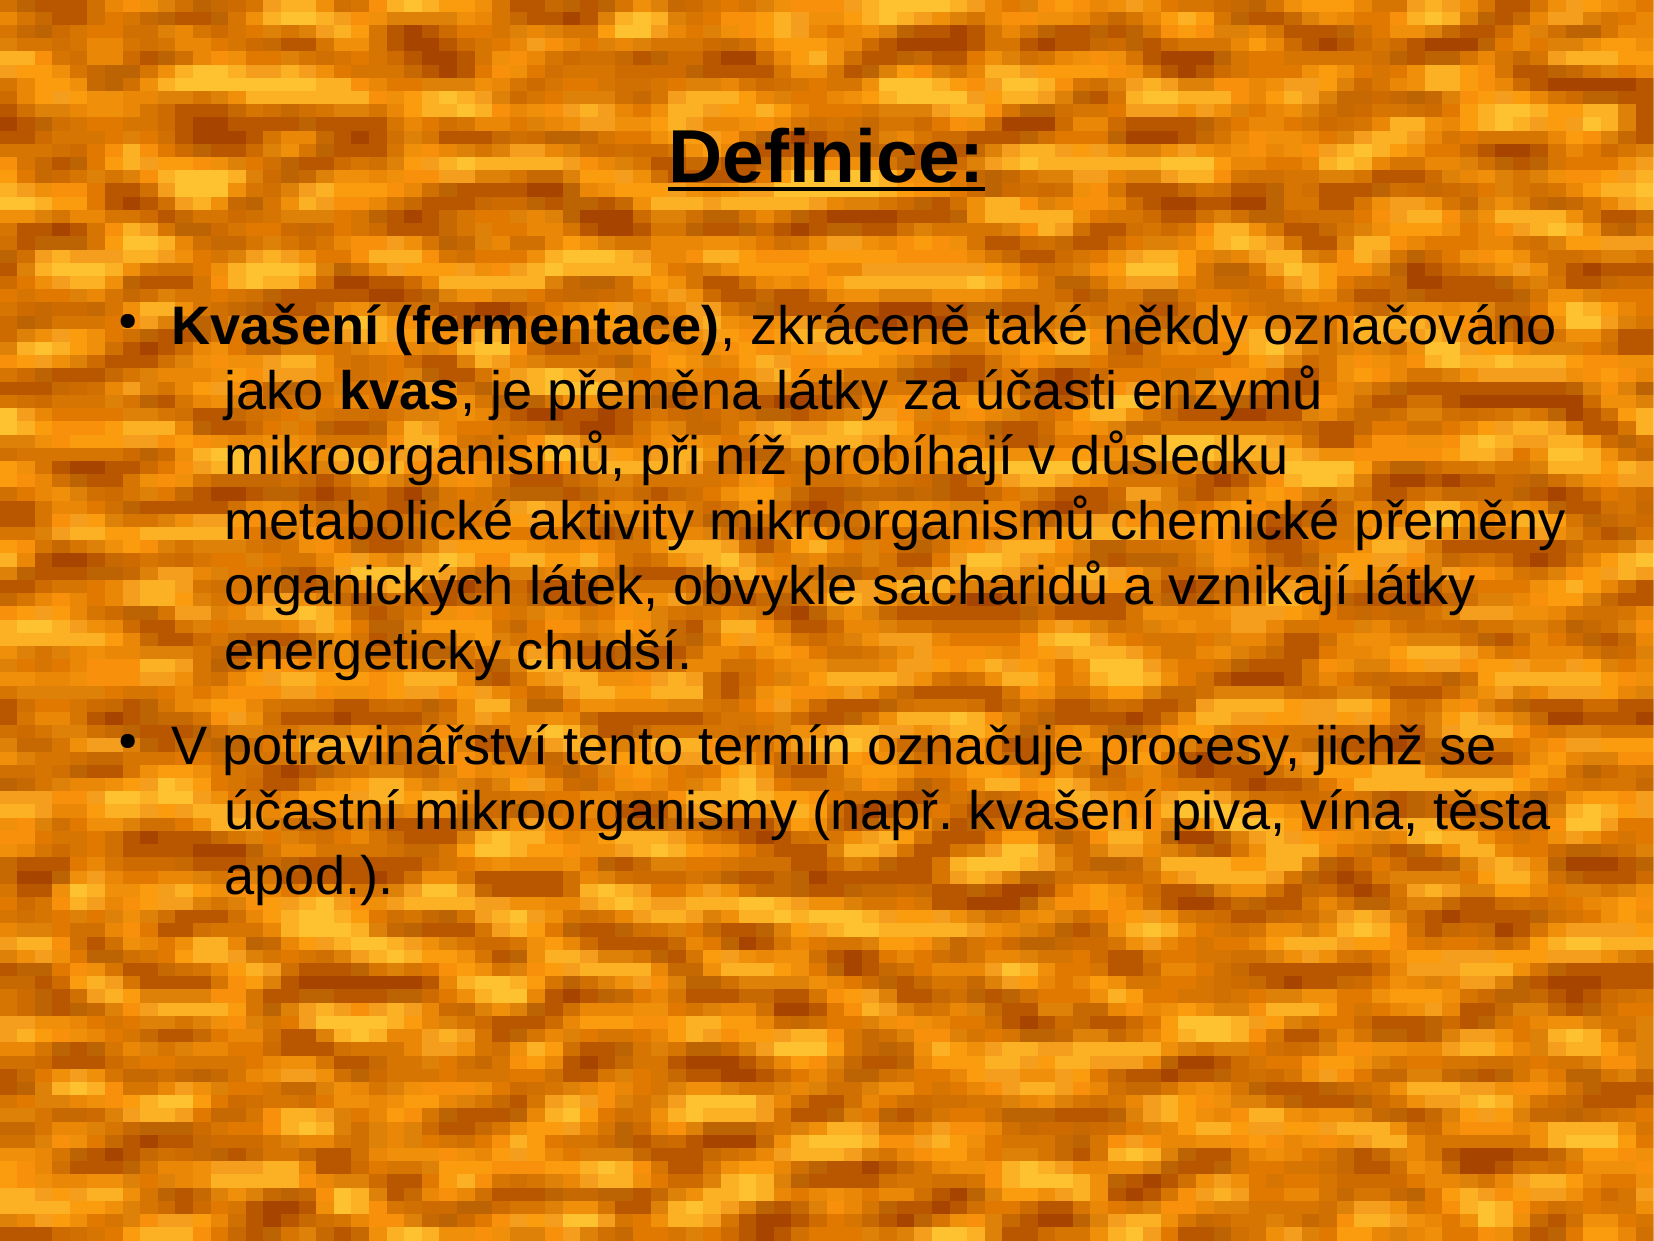

# Definice:
Kvašení (fermentace), zkráceně také někdy označováno jako kvas, je přeměna látky za účasti enzymů mikroorganismů, při níž probíhají v důsledku metabolické aktivity mikroorganismů chemické přeměny organických látek, obvykle sacharidů a vznikají látky energeticky chudší.
V potravinářství tento termín označuje procesy, jichž se účastní mikroorganismy (např. kvašení piva, vína, těsta apod.).